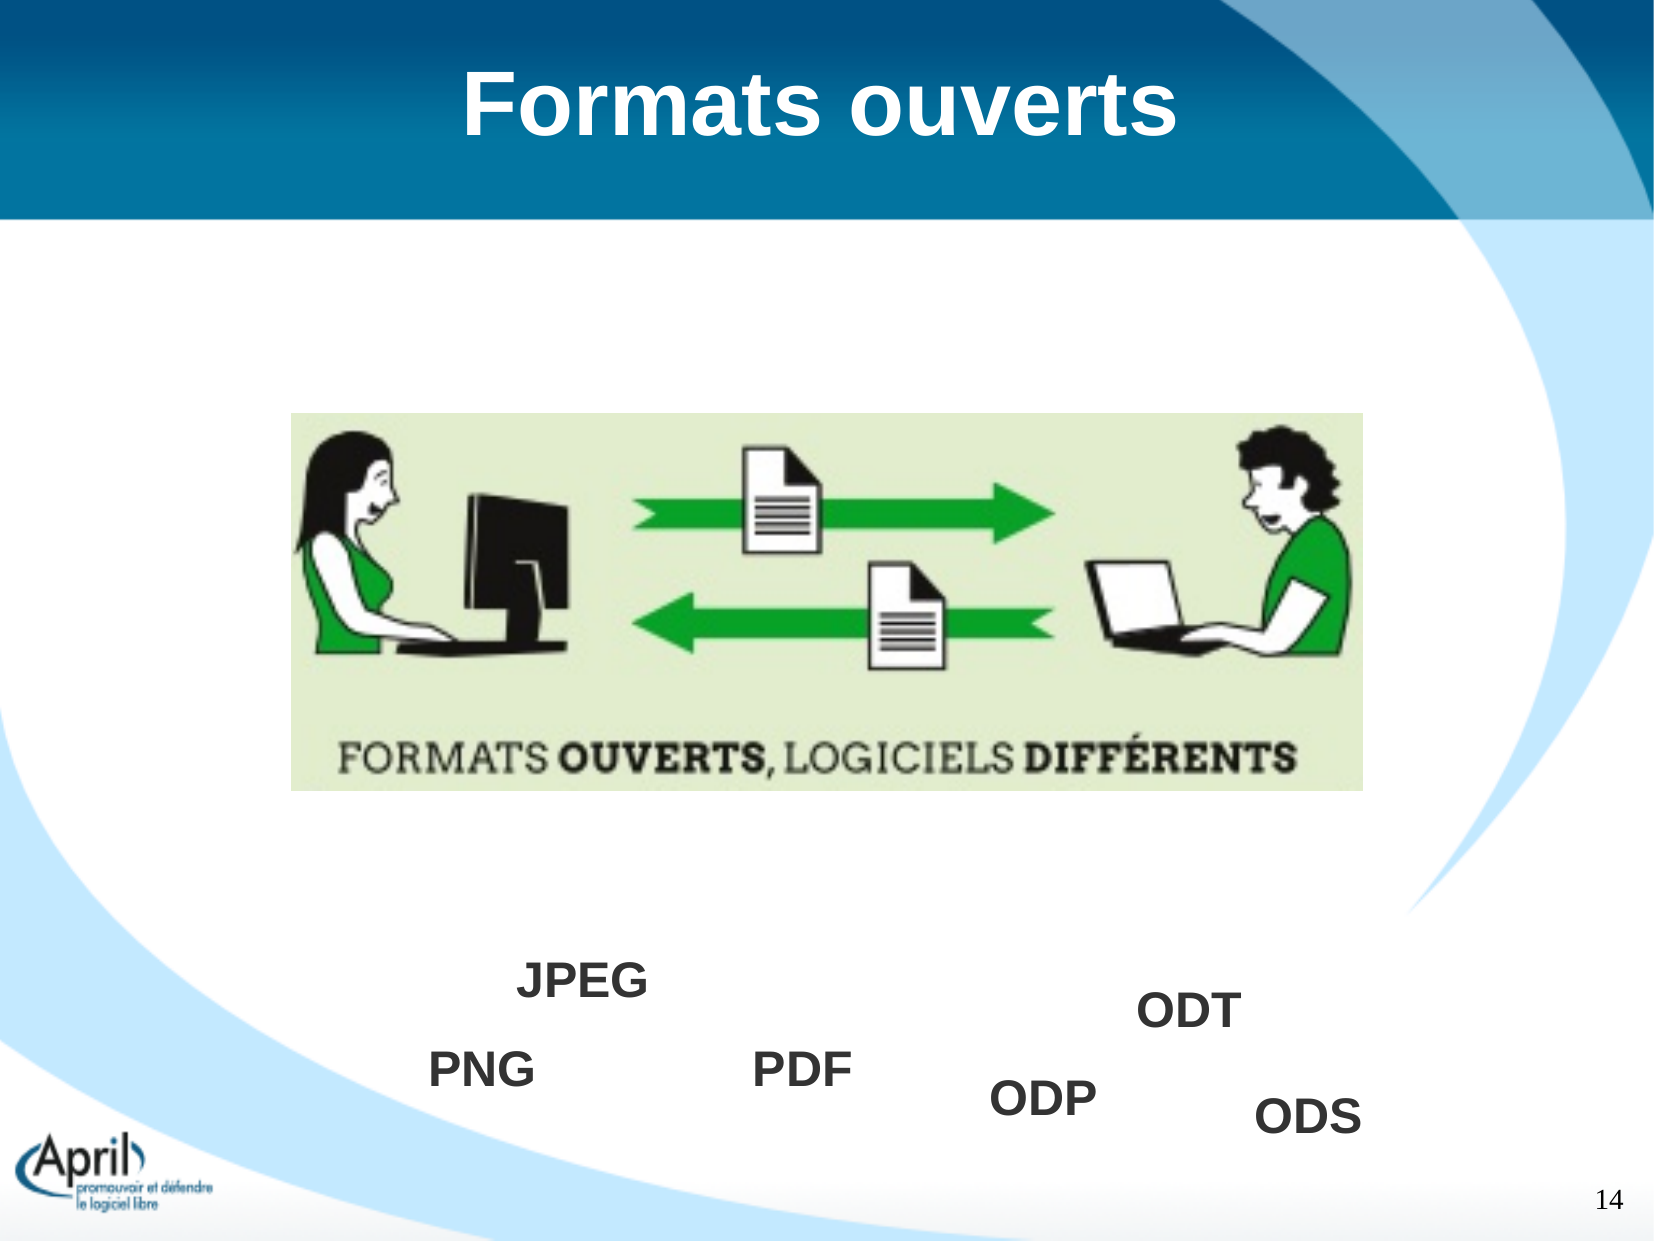

# Formats ouverts
JPEG
ODT
PNG
PDF
ODP
ODS
14